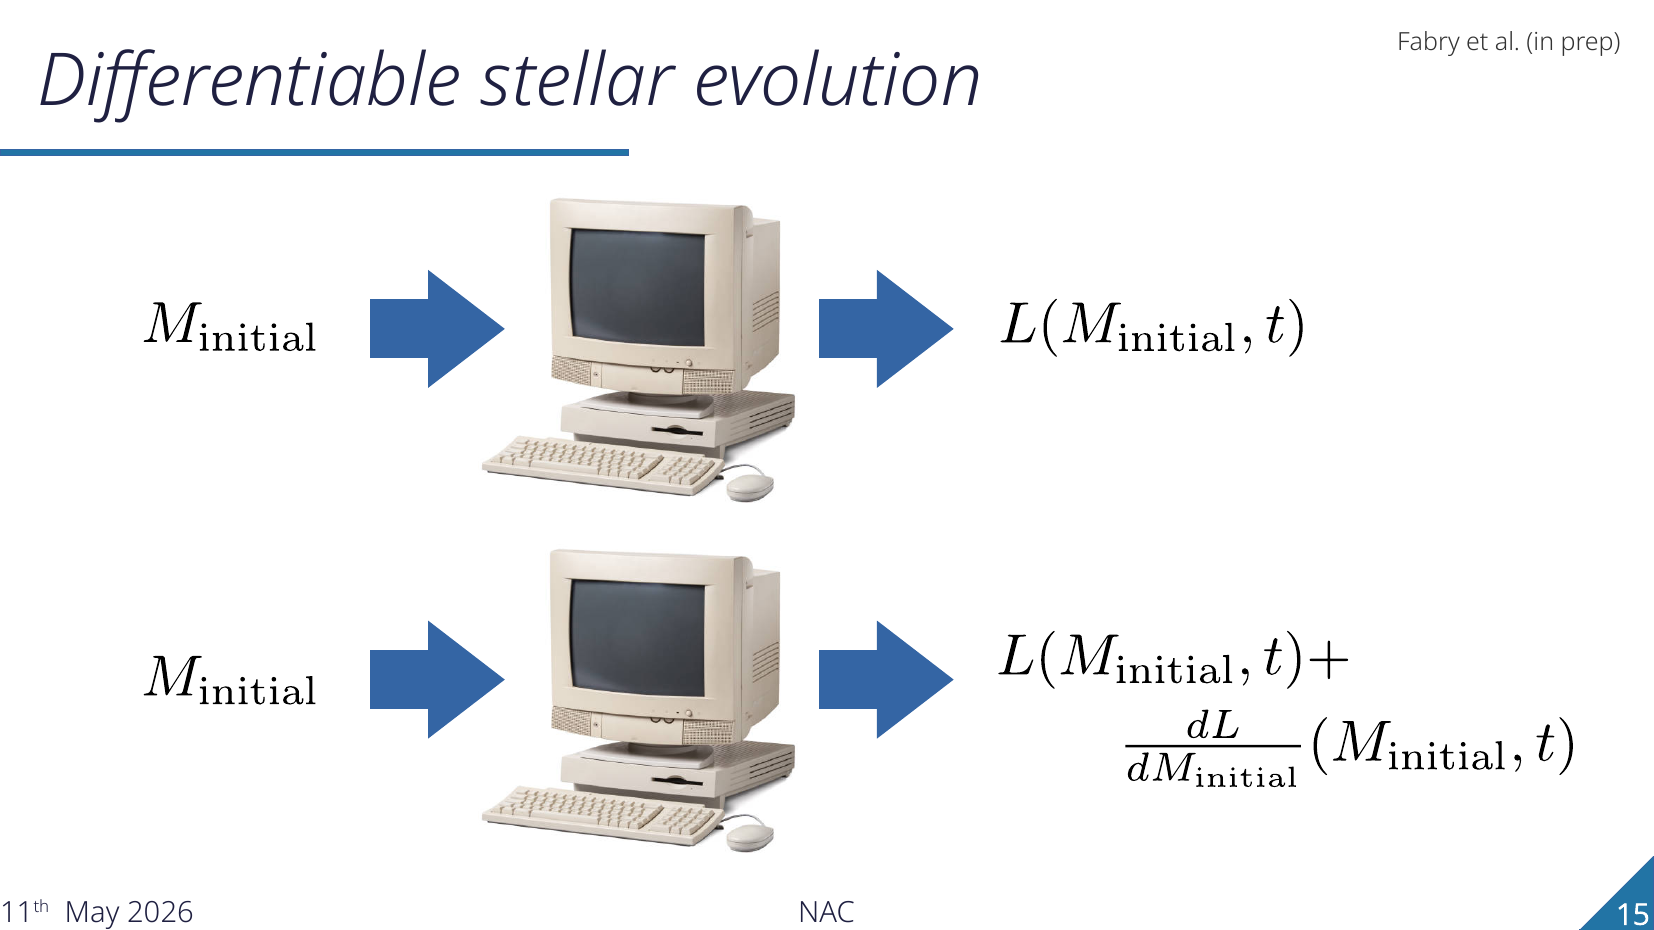

# Differentiable stellar evolution
Fabry et al. (in prep)
15